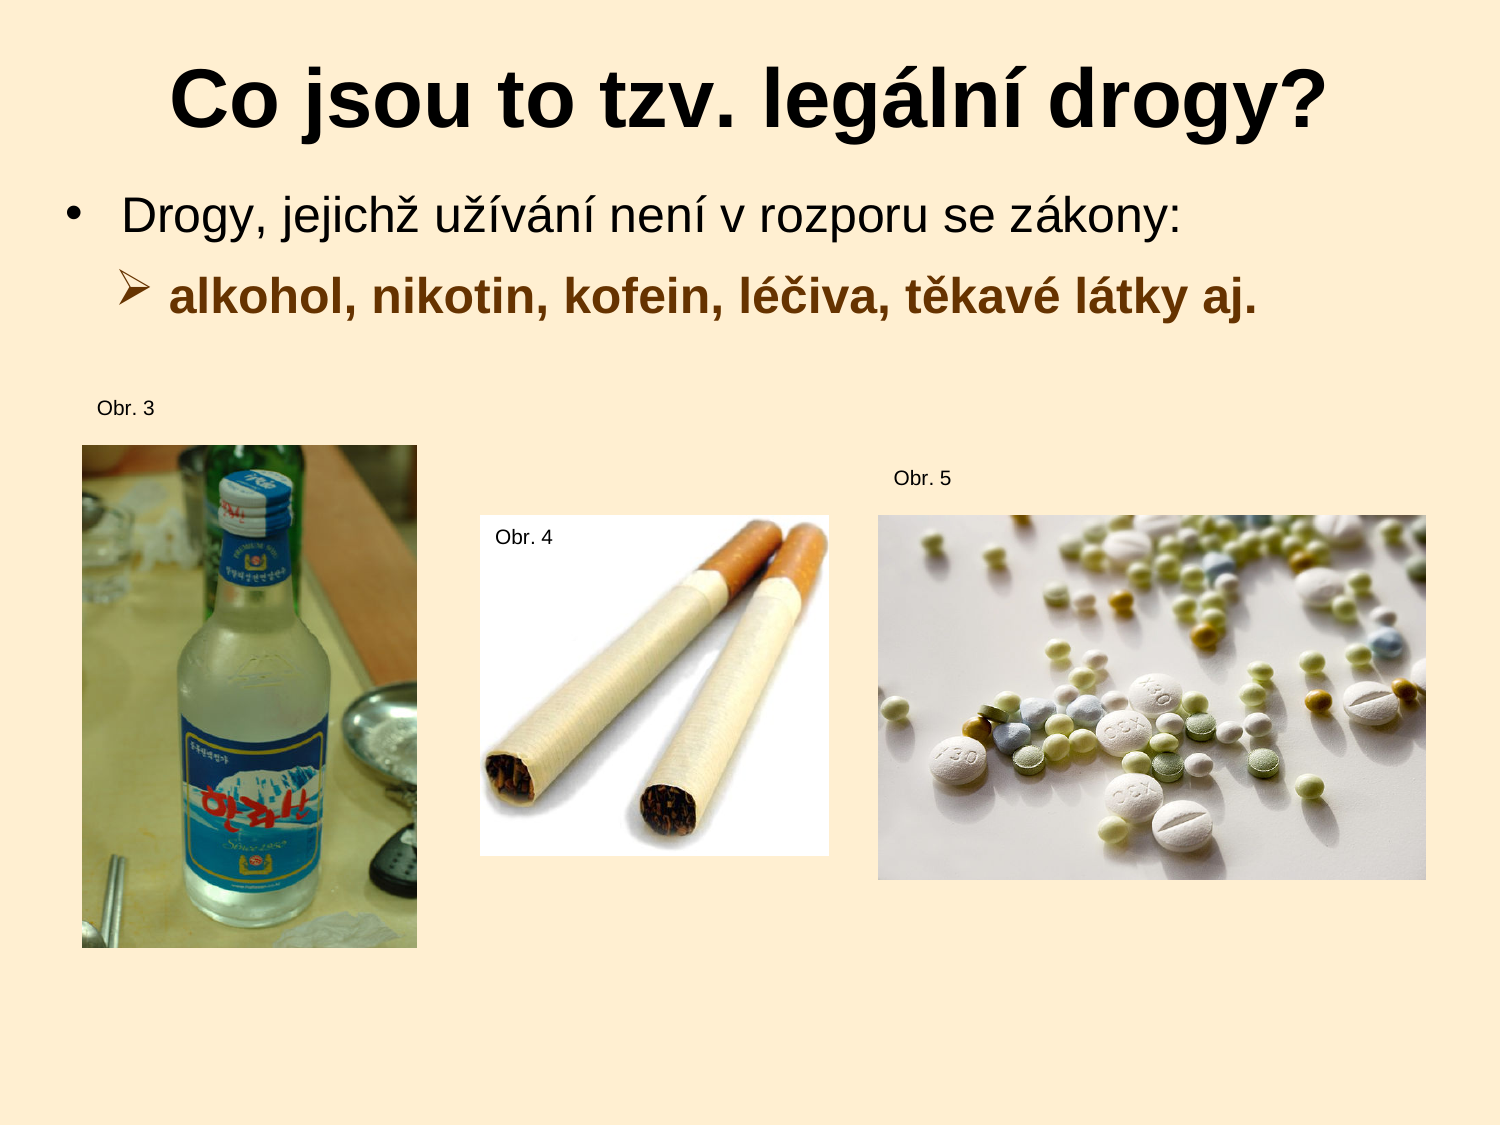

# Co jsou to tzv. legální drogy?
Drogy, jejichž užívání není v rozporu se zákony:
 alkohol, nikotin, kofein, léčiva, těkavé látky aj.
Obr. 3
Obr. 5
Obr. 4